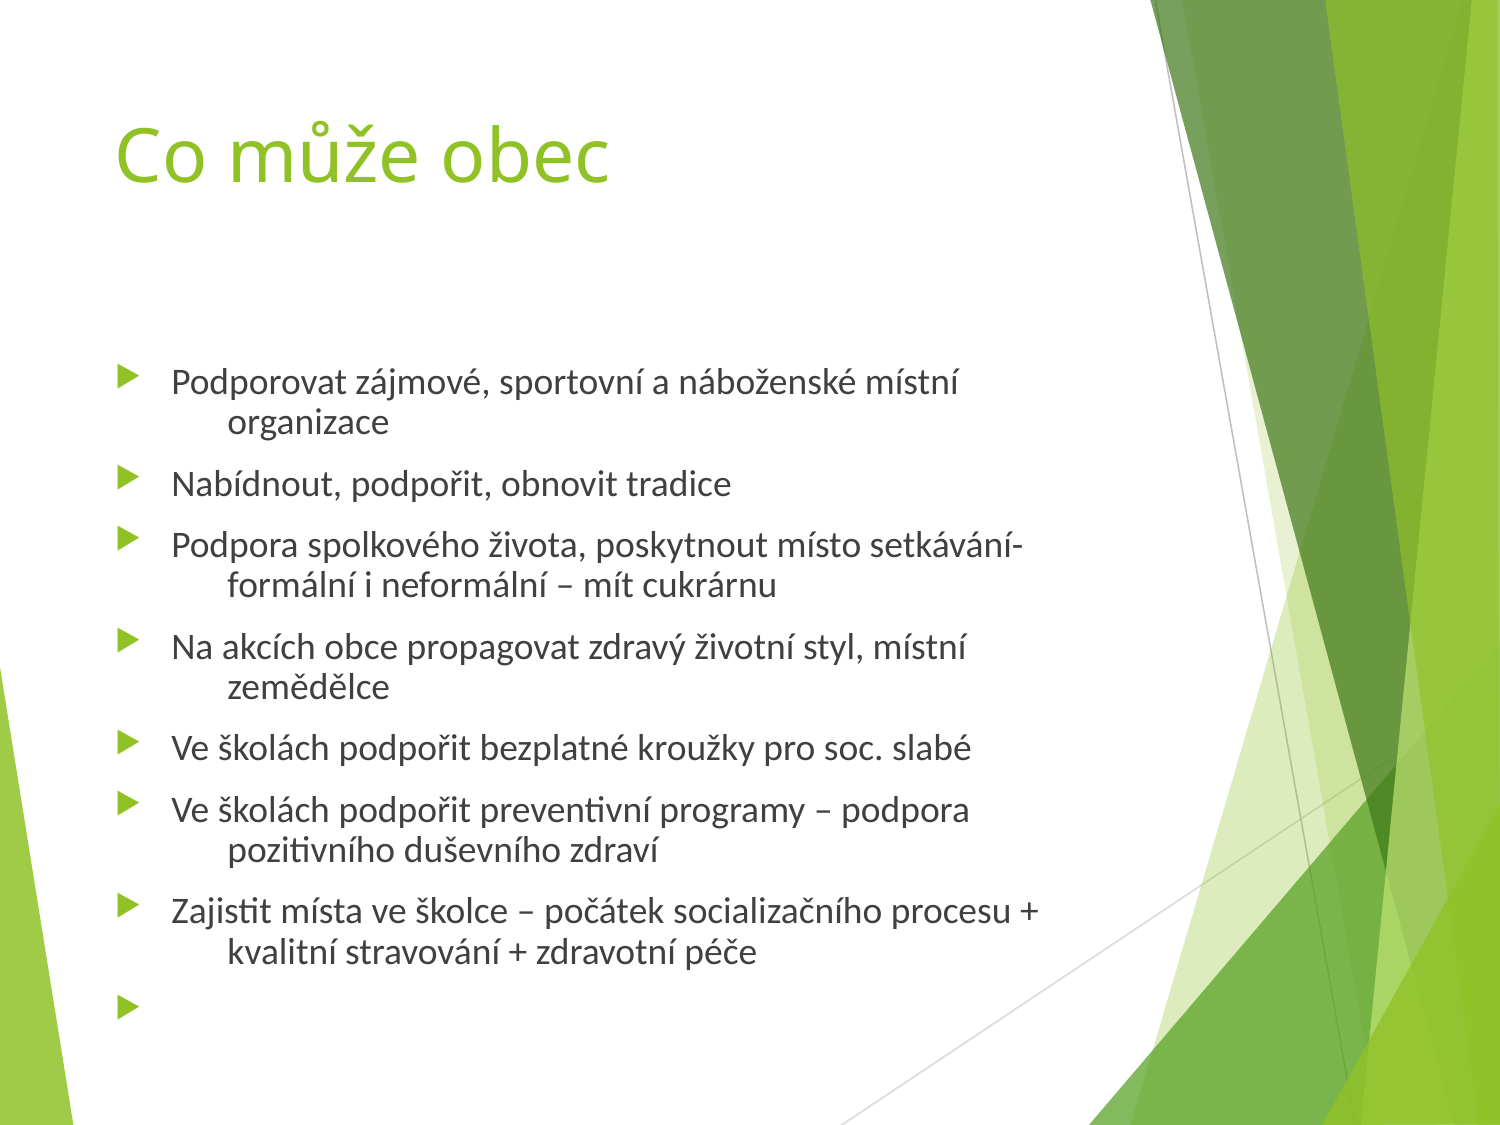

# Co může obec
Podporovat zájmové, sportovní a náboženské místní organizace
Nabídnout, podpořit, obnovit tradice
Podpora spolkového života, poskytnout místo setkávání- formální i neformální – mít cukrárnu
Na akcích obce propagovat zdravý životní styl, místní zemědělce
Ve školách podpořit bezplatné kroužky pro soc. slabé
Ve školách podpořit preventivní programy – podpora pozitivního duševního zdraví
Zajistit místa ve školce – počátek socializačního procesu + kvalitní stravování + zdravotní péče